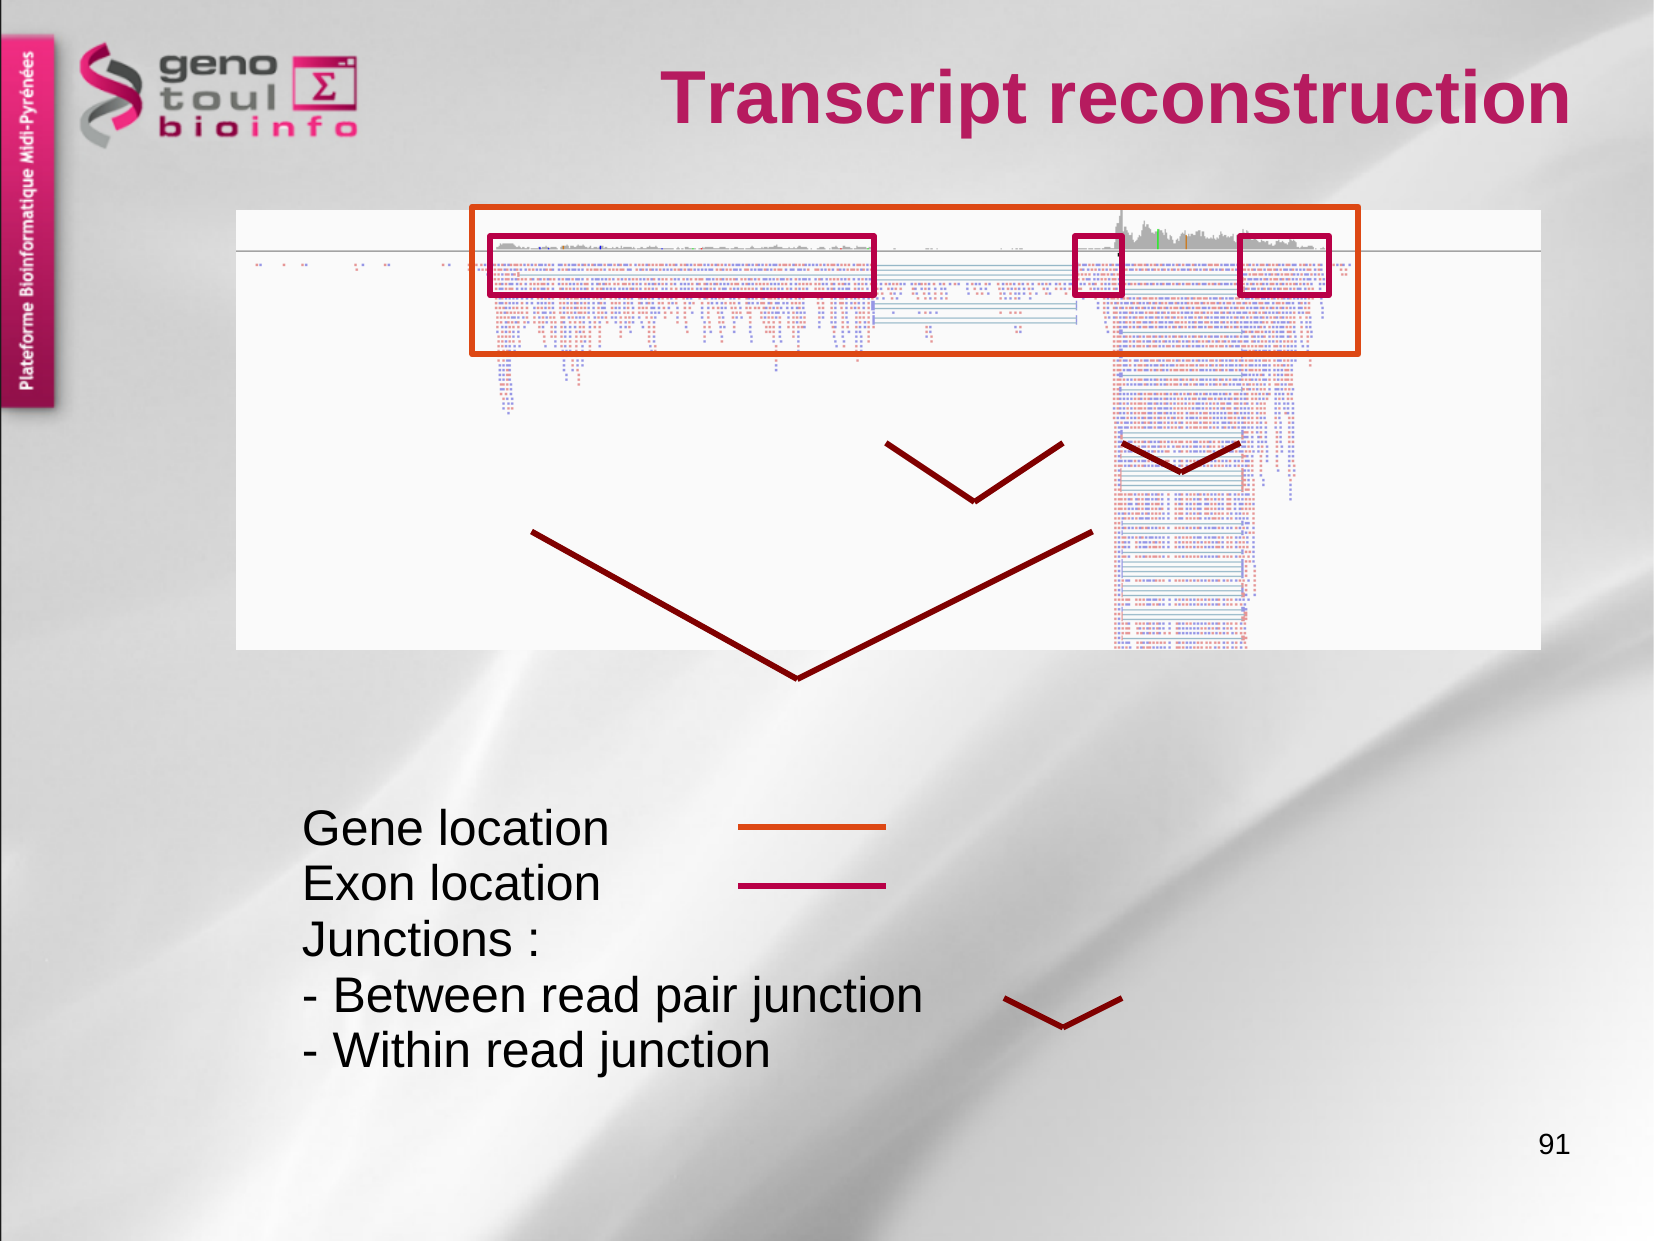

# Transcript reconstruction
Gene location
Exon location
Junctions :
- Between read pair junction
- Within read junction